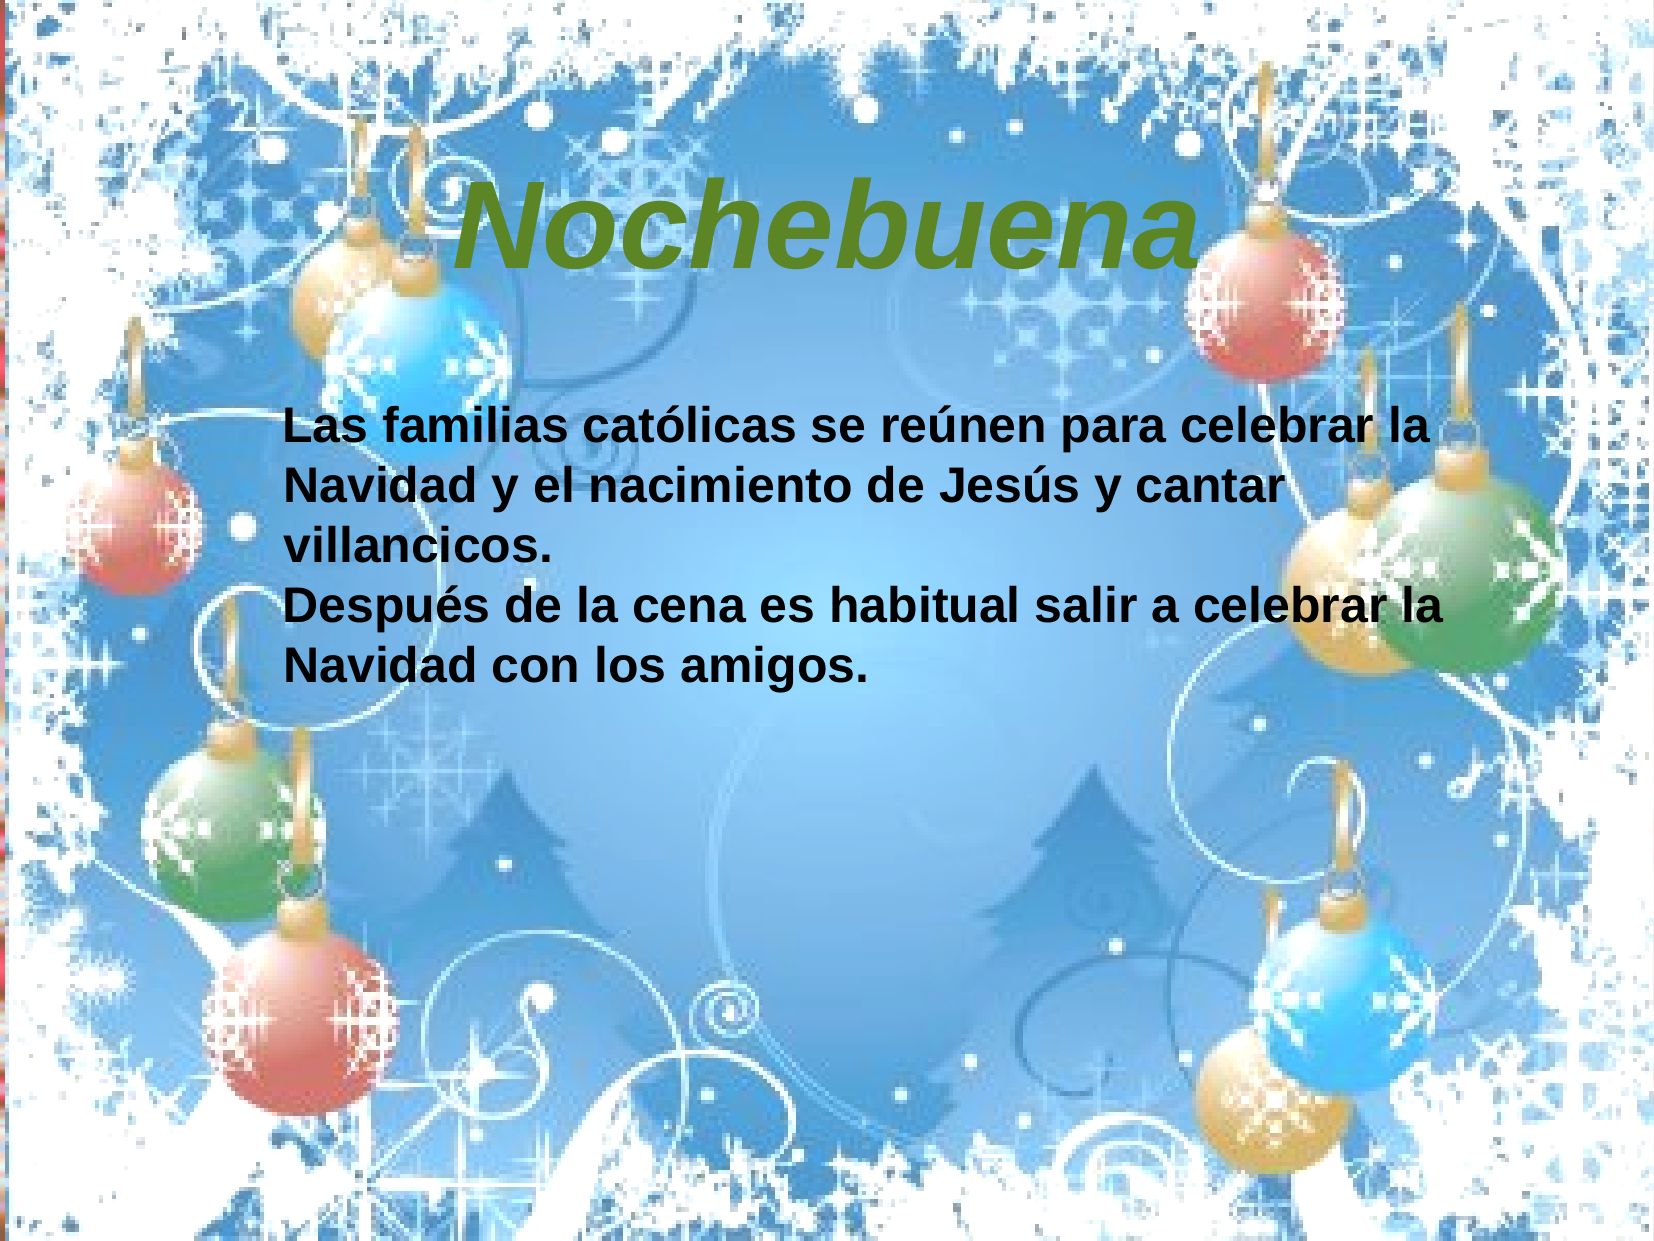

# Nochebuena
 Las familias católicas se reúnen para celebrar la Navidad y el nacimiento de Jesús y cantar villancicos.
 Después de la cena es habitual salir a celebrar la Navidad con los amigos.